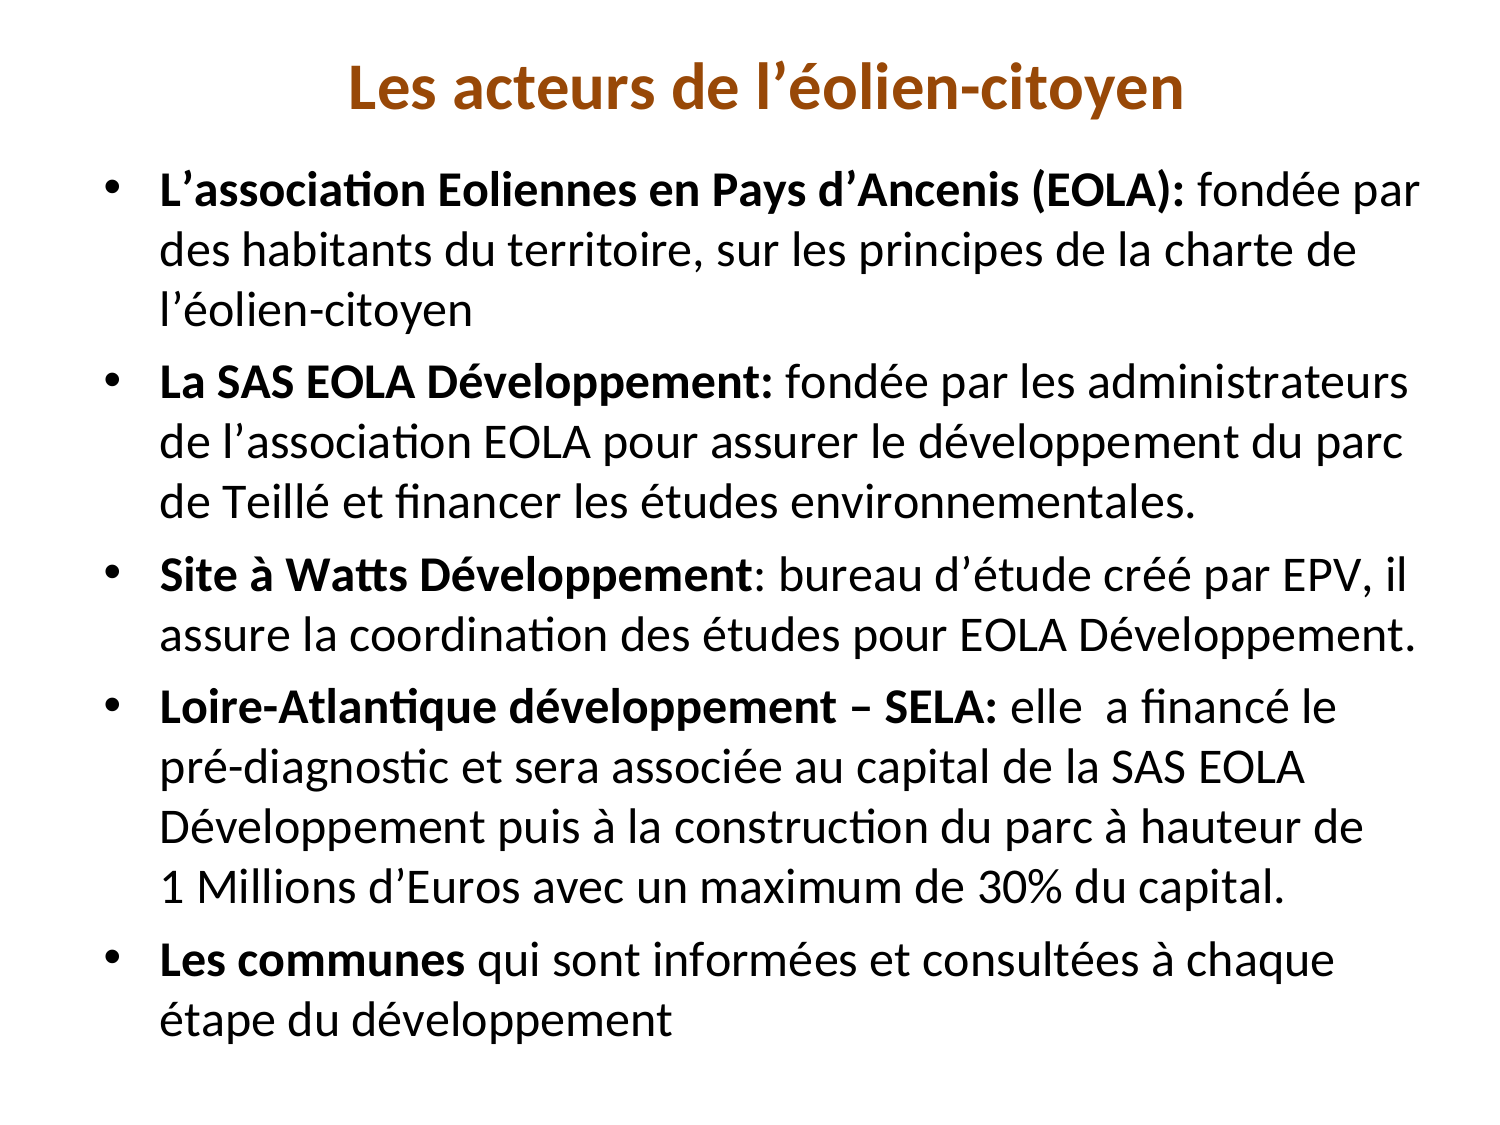

# Les acteurs de l’éolien-citoyen
L’association Eoliennes en Pays d’Ancenis (EOLA): fondée par des habitants du territoire, sur les principes de la charte de l’éolien-citoyen
La SAS EOLA Développement: fondée par les administrateurs de l’association EOLA pour assurer le développement du parc de Teillé et financer les études environnementales.
Site à Watts Développement: bureau d’étude créé par EPV, il assure la coordination des études pour EOLA Développement.
Loire-Atlantique développement – SELA: elle a financé le pré-diagnostic et sera associée au capital de la SAS EOLA Développement puis à la construction du parc à hauteur de 1 Millions d’Euros avec un maximum de 30% du capital.
Les communes qui sont informées et consultées à chaque étape du développement